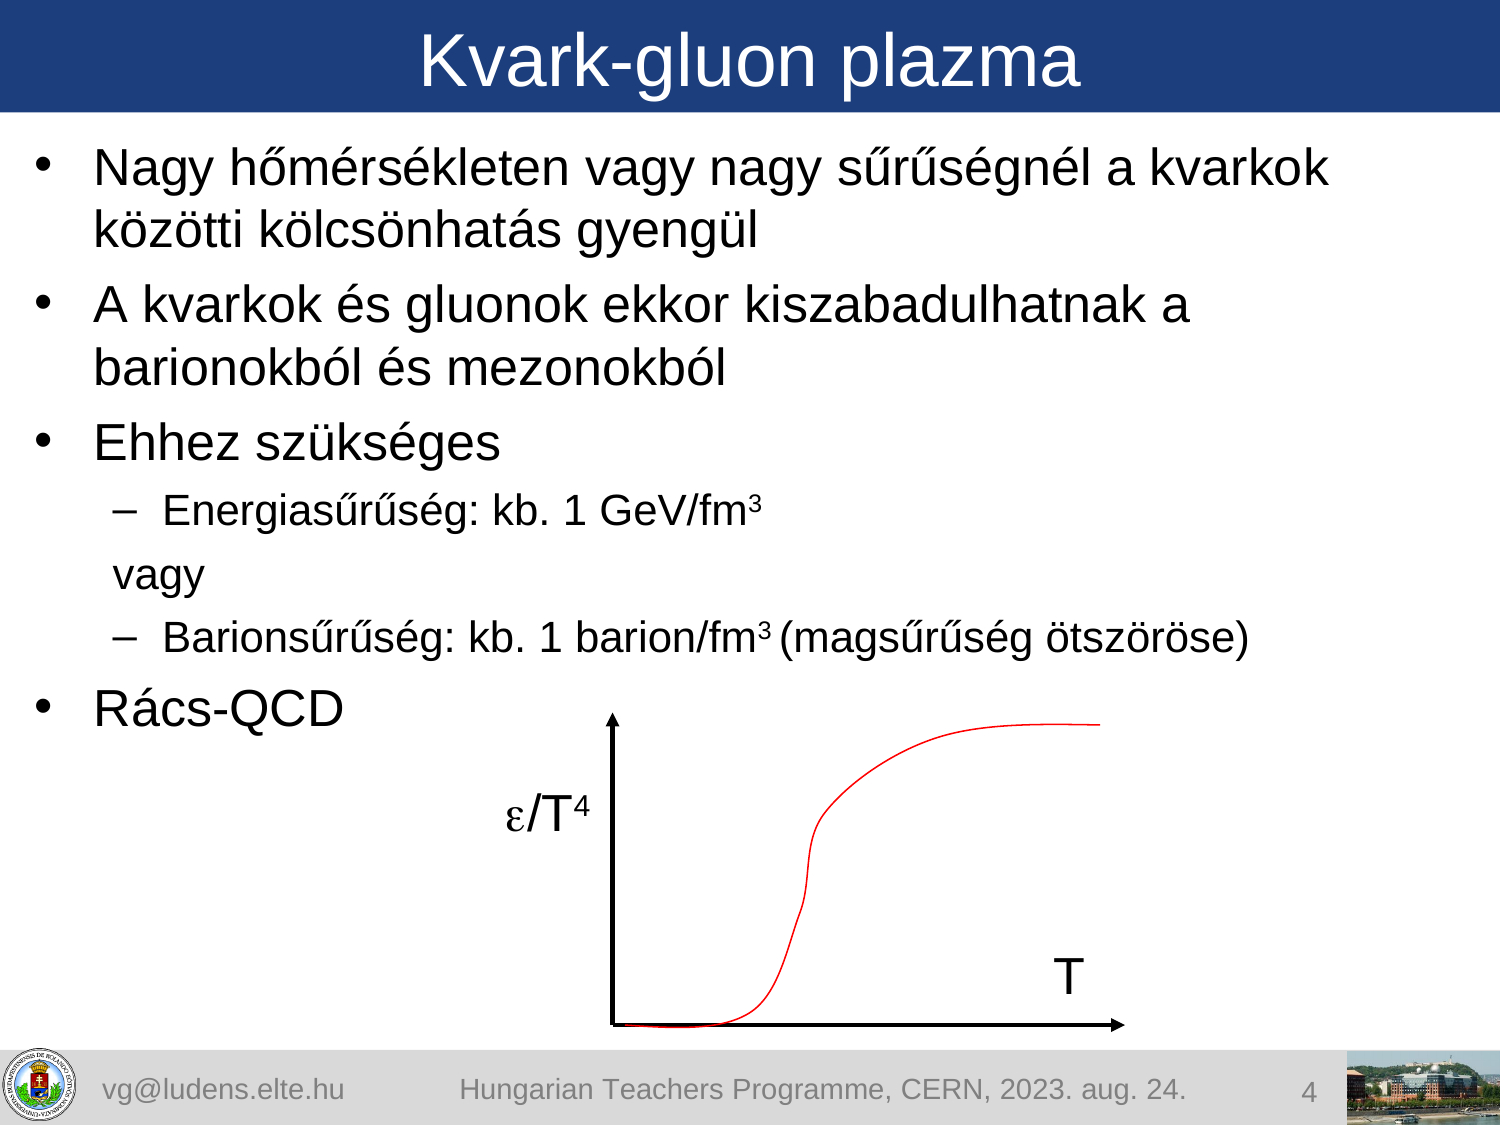

# Kvark-gluon plazma
Nagy hőmérsékleten vagy nagy sűrűségnél a kvarkok közötti kölcsönhatás gyengül
A kvarkok és gluonok ekkor kiszabadulhatnak a barionokból és mezonokból
Ehhez szükséges
Energiasűrűség: kb. 1 GeV/fm3
vagy
Barionsűrűség: kb. 1 barion/fm3 (magsűrűség ötszöröse)
Rács-QCD
/T4
T
4